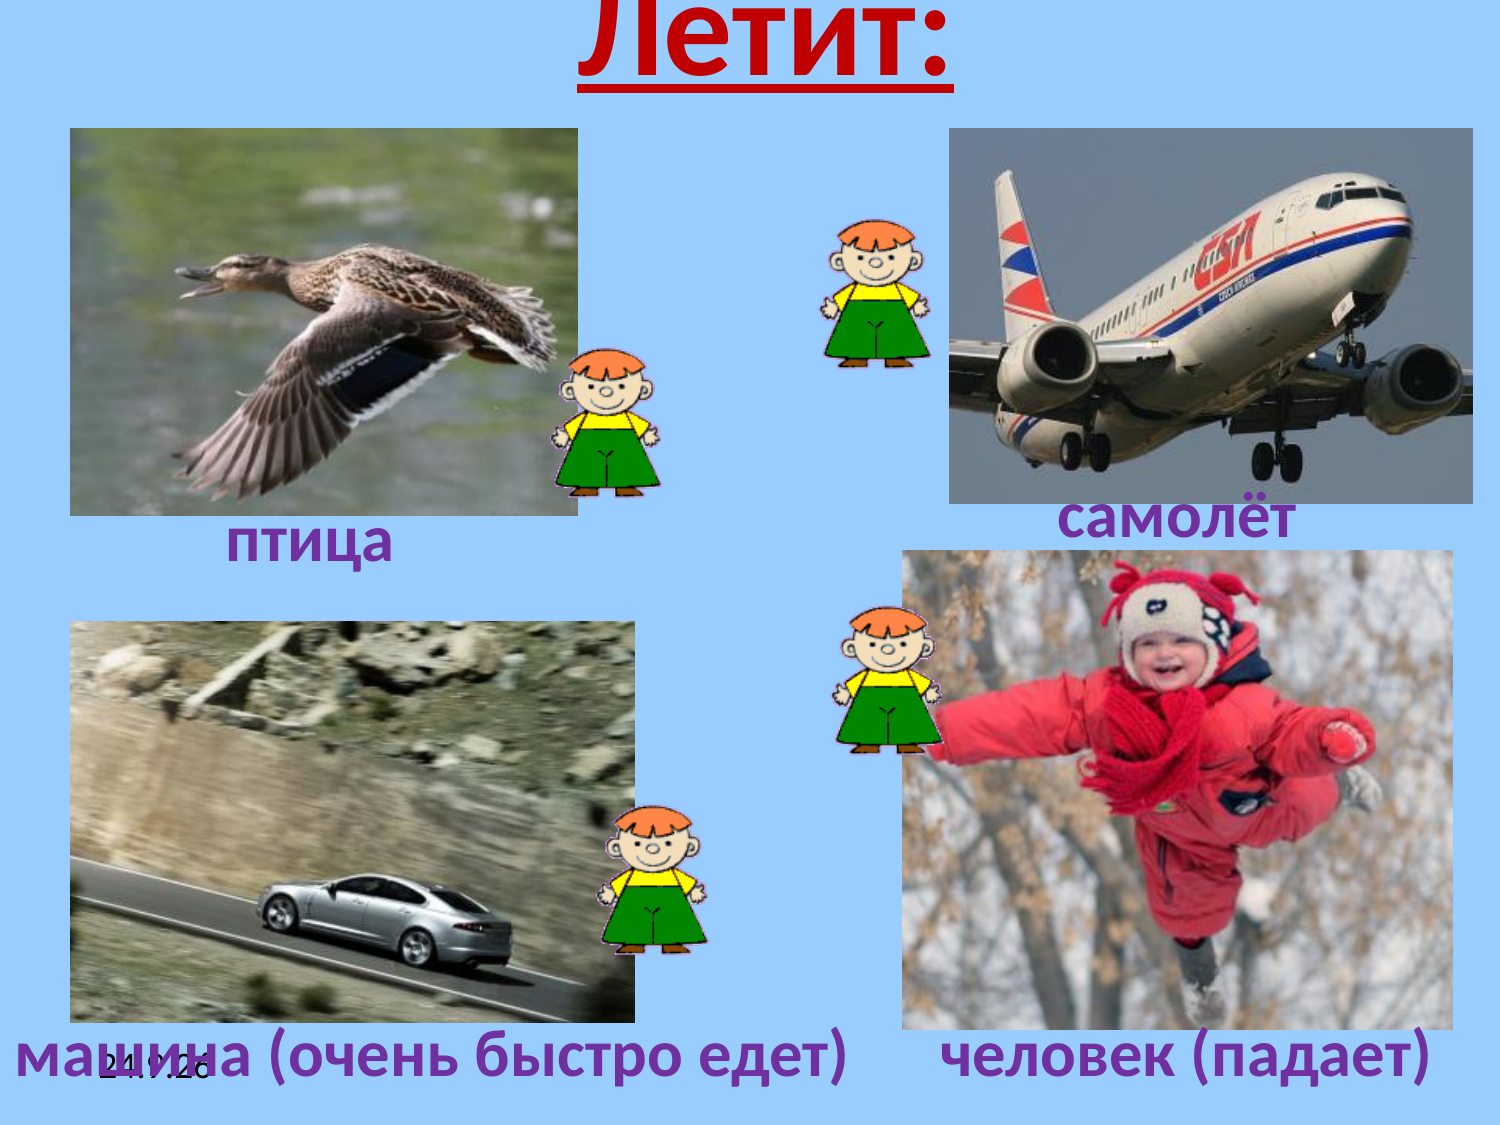

Летит:
самолёт
птица
машина (очень быстро едет)
человек (падает)